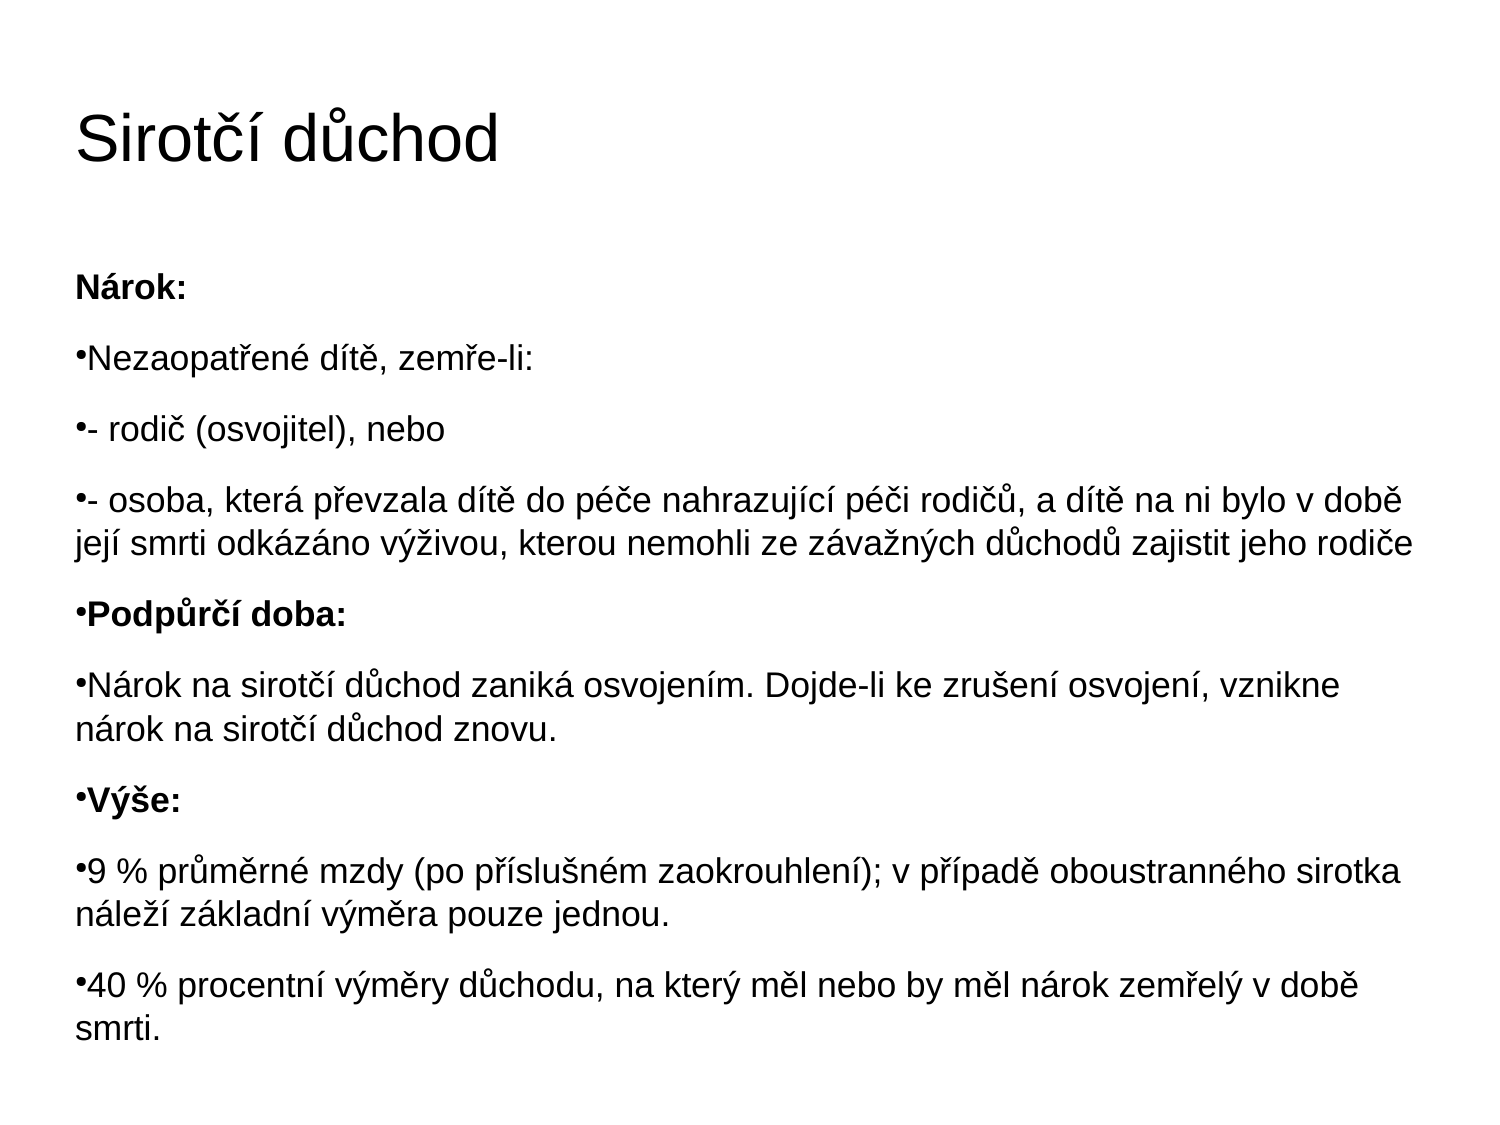

# Sirotčí důchod
Nárok:
Nezaopatřené dítě, zemře-li:
- rodič (osvojitel), nebo
- osoba, která převzala dítě do péče nahrazující péči rodičů, a dítě na ni bylo v době její smrti odkázáno výživou, kterou nemohli ze závažných důchodů zajistit jeho rodiče
Podpůrčí doba:
Nárok na sirotčí důchod zaniká osvojením. Dojde-li ke zrušení osvojení, vznikne nárok na sirotčí důchod znovu.
Výše:
9 % průměrné mzdy (po příslušném zaokrouhlení); v případě oboustranného sirotka náleží základní výměra pouze jednou.
40 % procentní výměry důchodu, na který měl nebo by měl nárok zemřelý v době smrti.